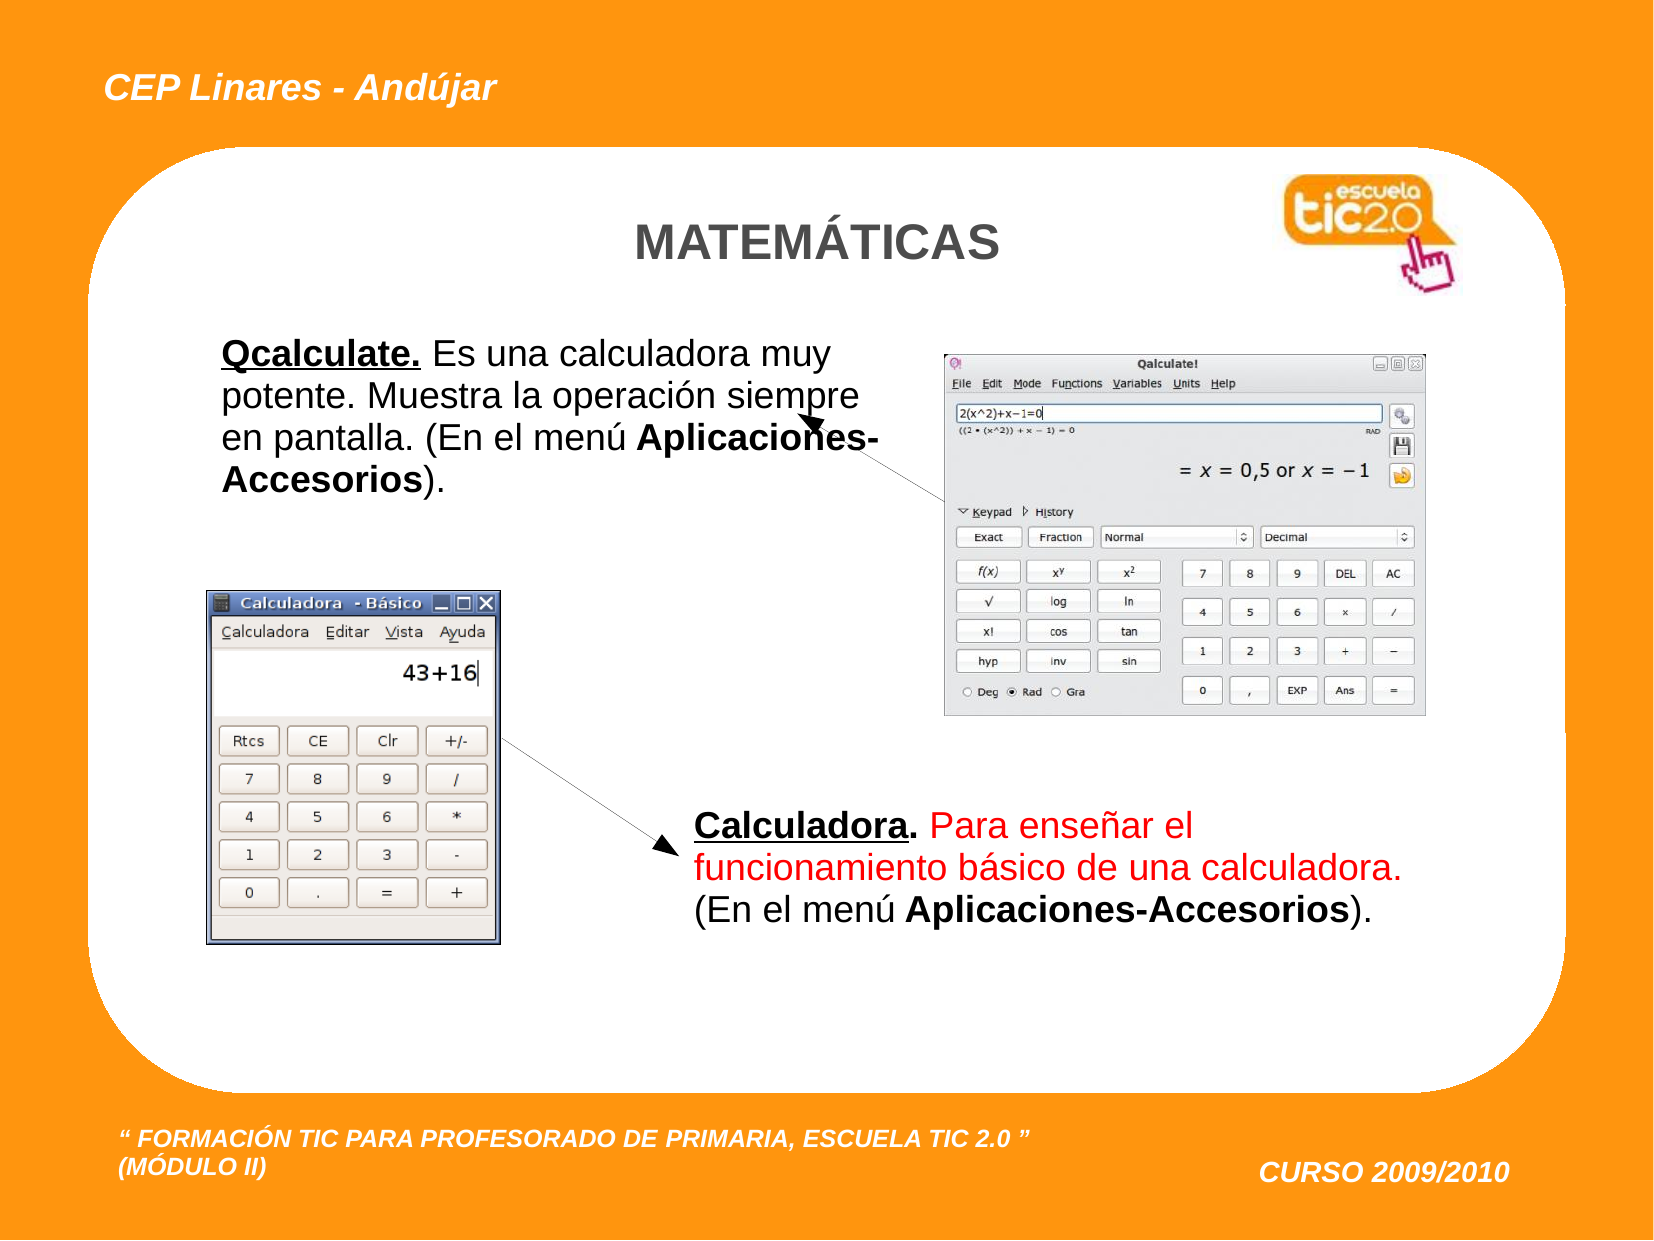

MATEMÁTICAS
Qcalculate. Es una calculadora muy potente. Muestra la operación siempre en pantalla. (En el menú Aplicaciones-Accesorios).
Calculadora. Para enseñar el funcionamiento básico de una calculadora. (En el menú Aplicaciones-Accesorios).